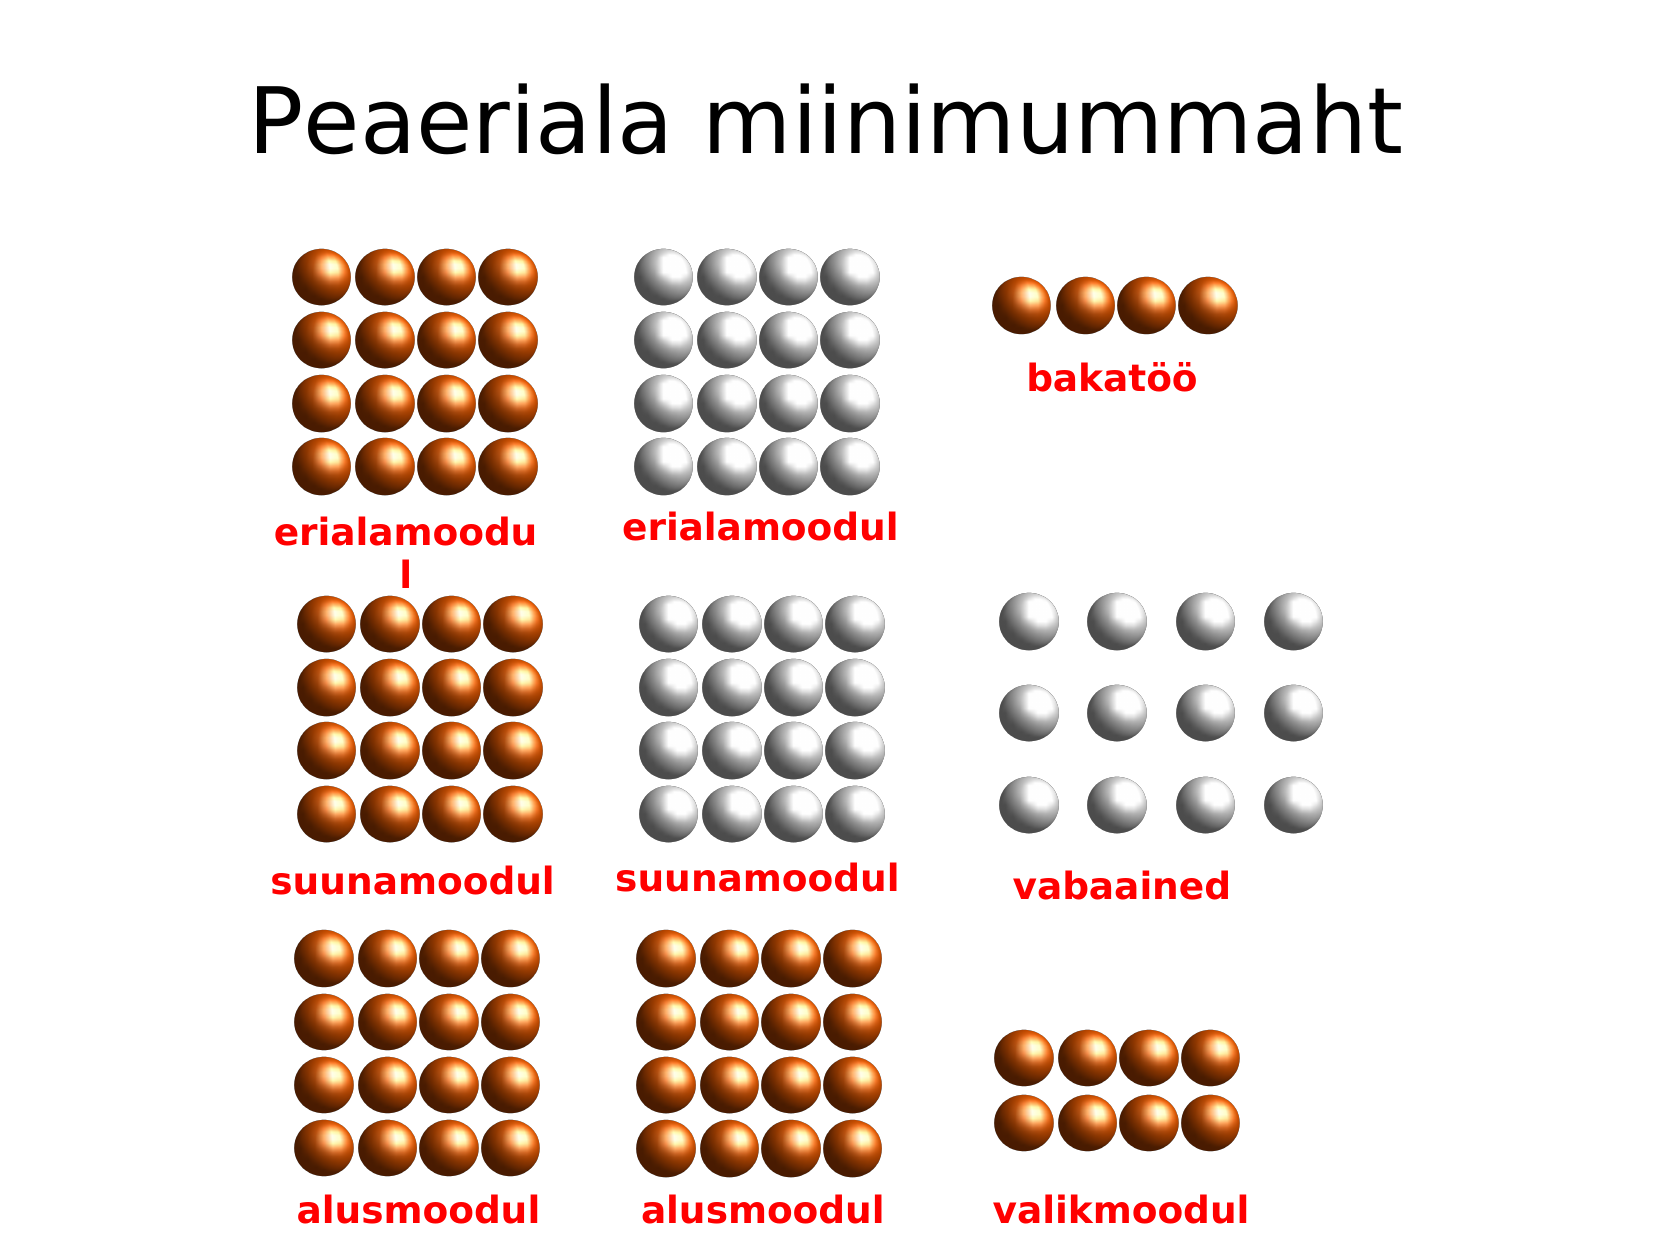

# Peaeriala miinimummaht
bakatöö
erialamoodul
erialamoodul
suunamoodul
suunamoodul
vabaained
alusmoodul
alusmoodul
valikmoodul